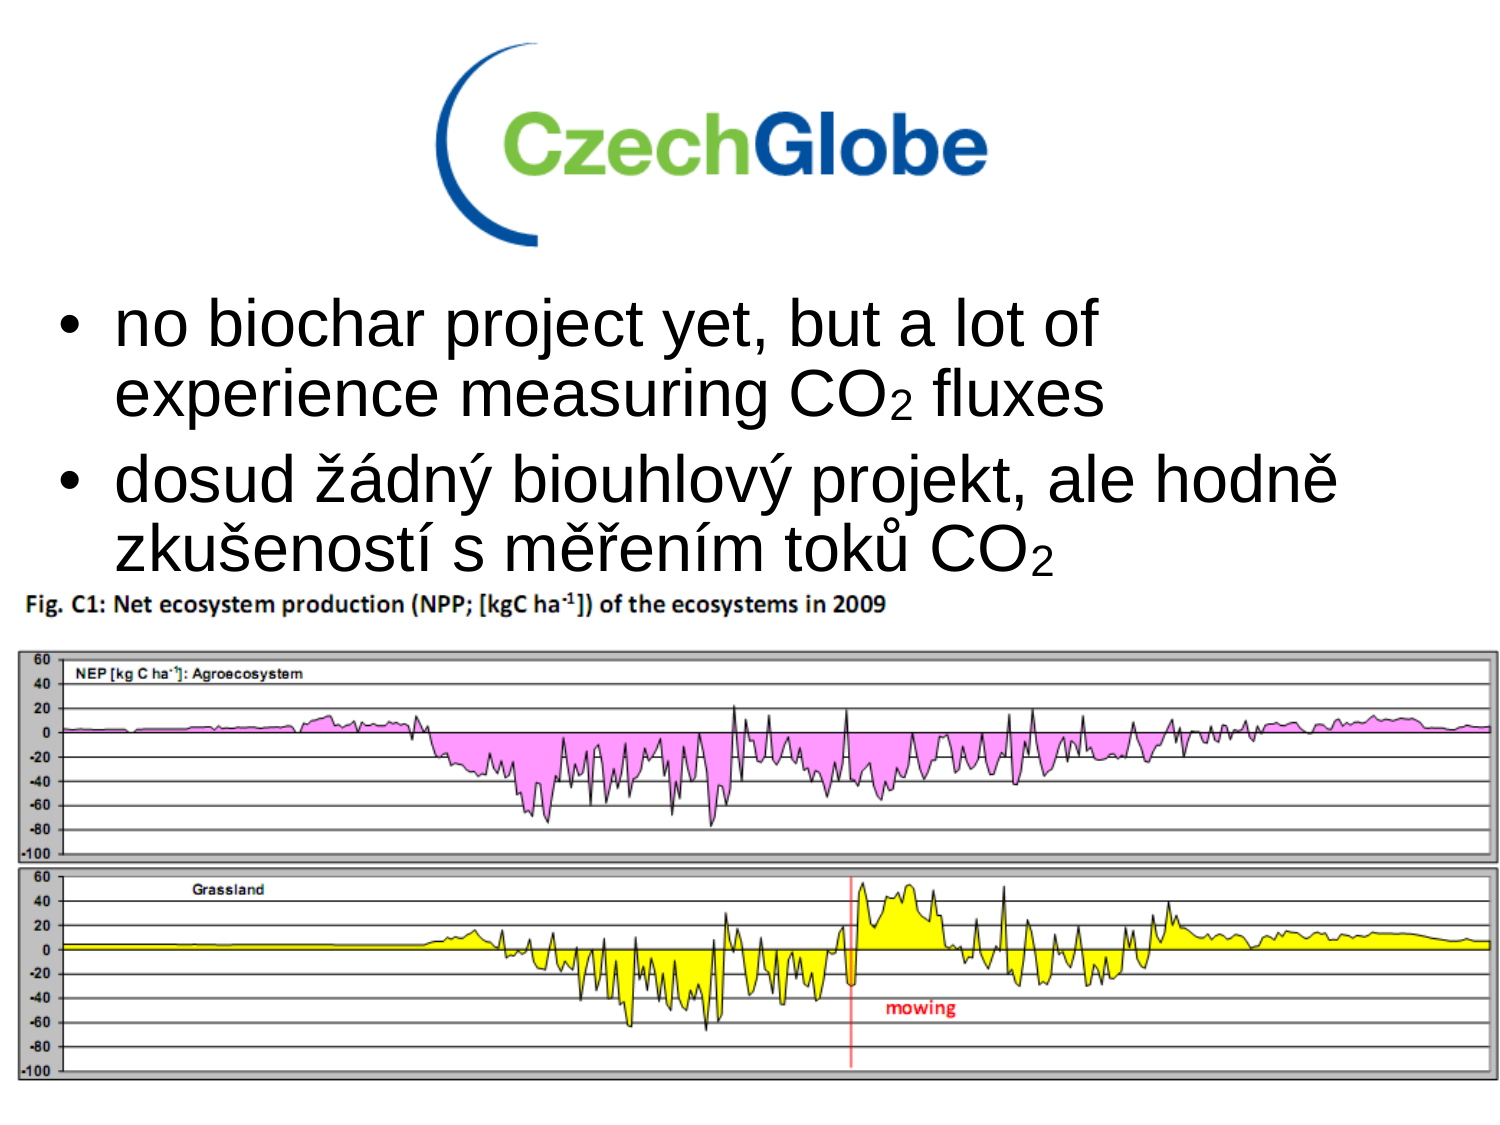

#
no biochar project yet, but a lot of experience measuring CO2 fluxes
dosud žádný biouhlový projekt, ale hodně zkušeností s měřením toků CO2